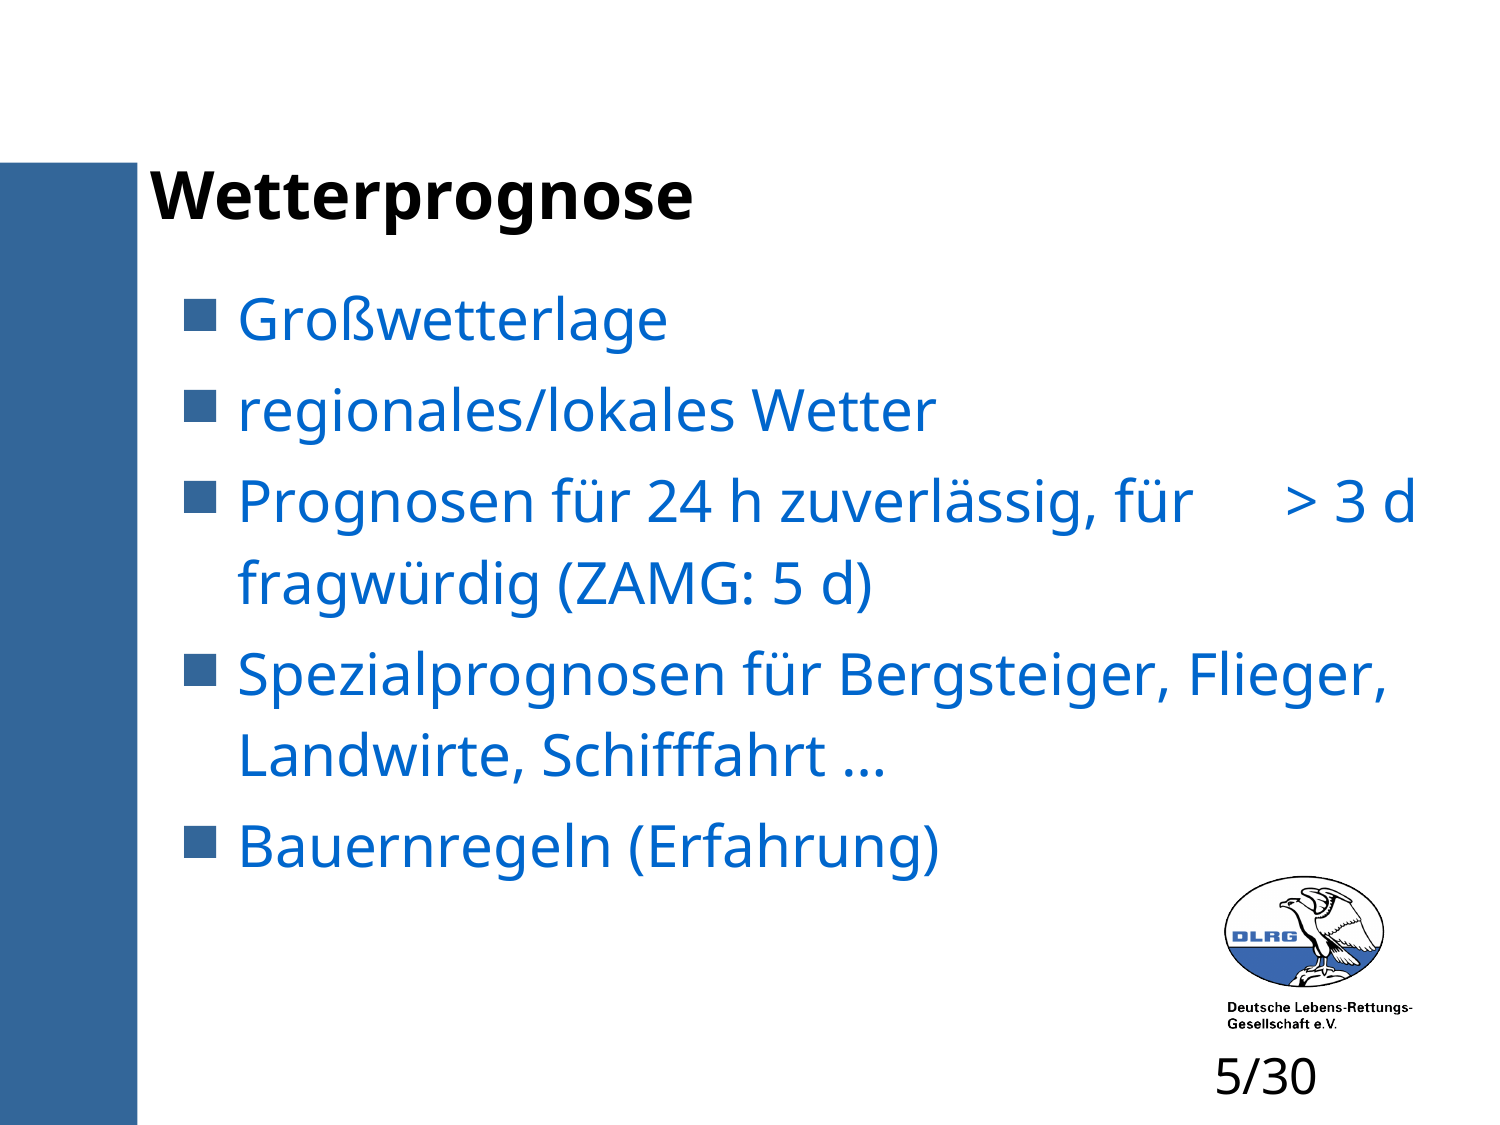

# Wetterprognose
Großwetterlage
regionales/lokales Wetter
Prognosen für 24 h zuverlässig, für > 3 d fragwürdig (ZAMG: 5 d)
Spezialprognosen für Bergsteiger, Flieger, Landwirte, Schifffahrt …
Bauernregeln (Erfahrung)